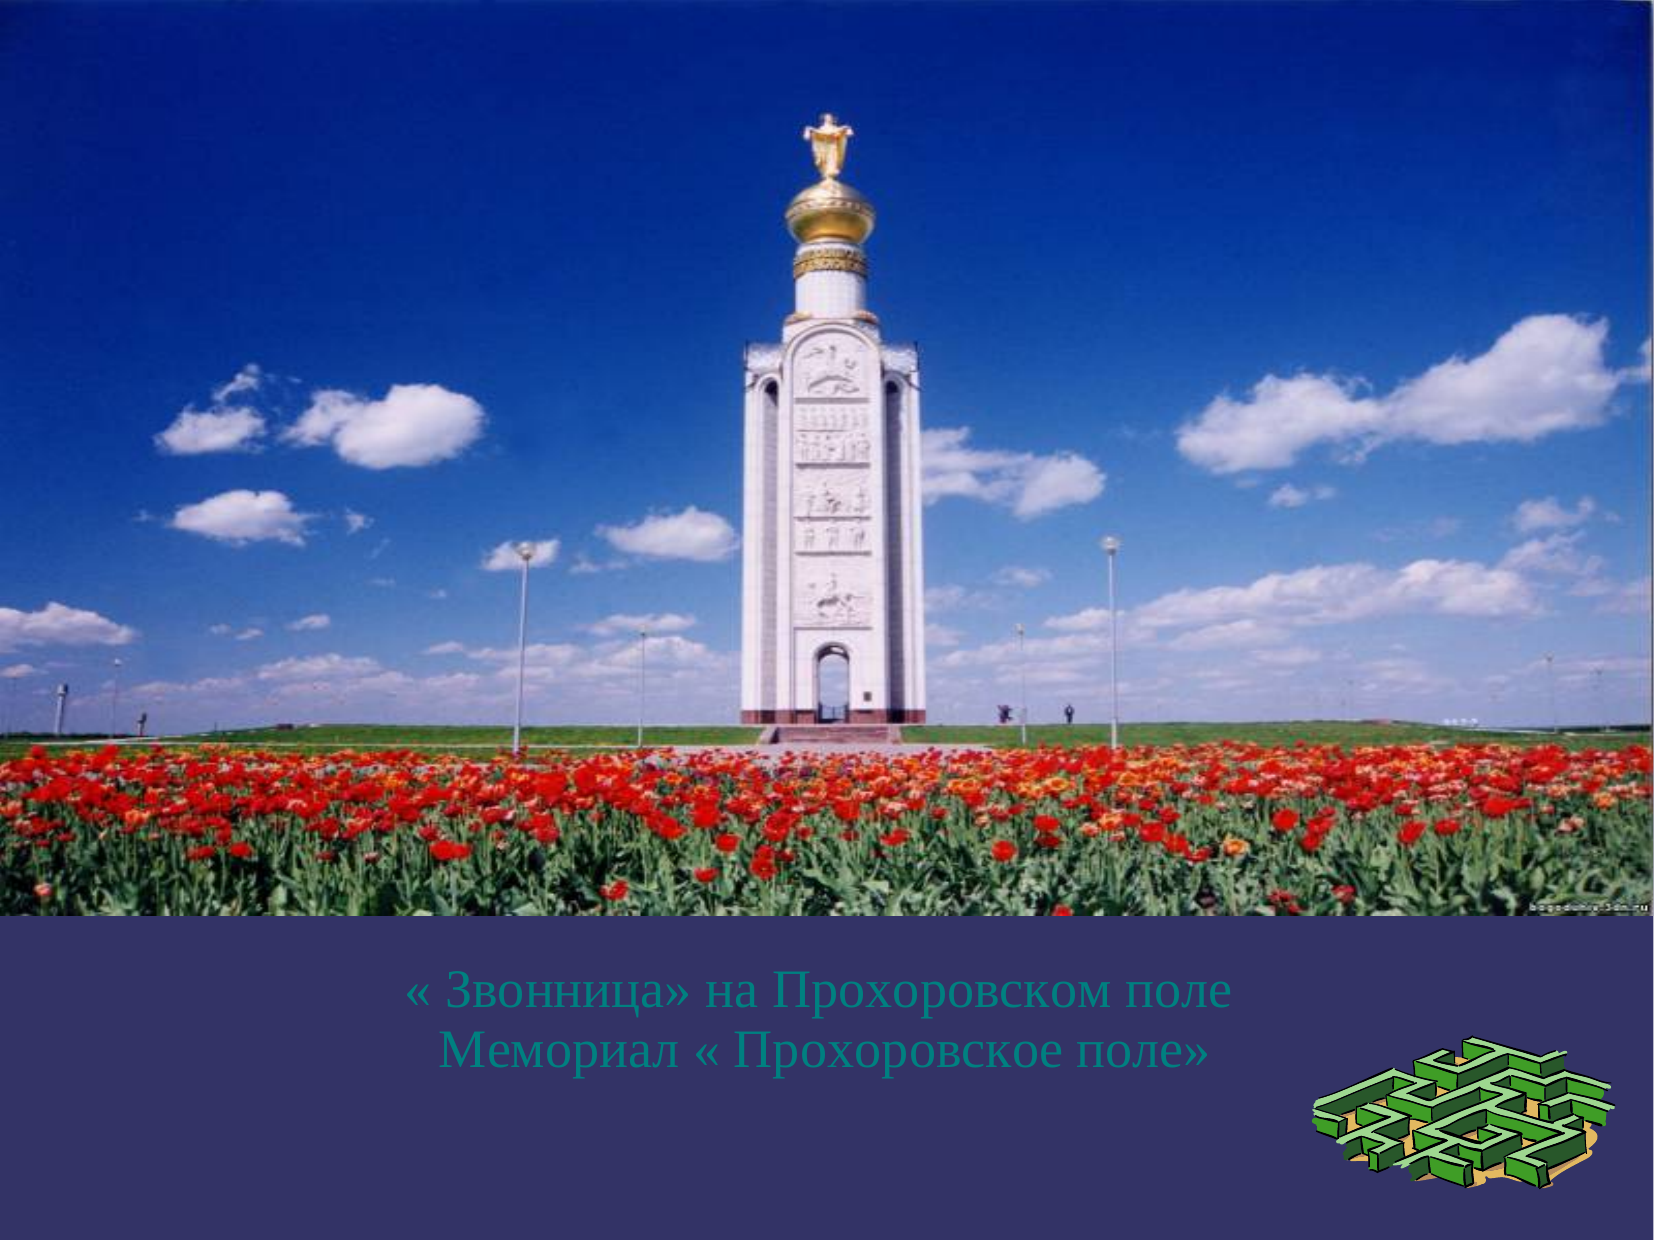

#
« Звонница» на Прохоровском поле
Мемориал « Прохоровское поле»